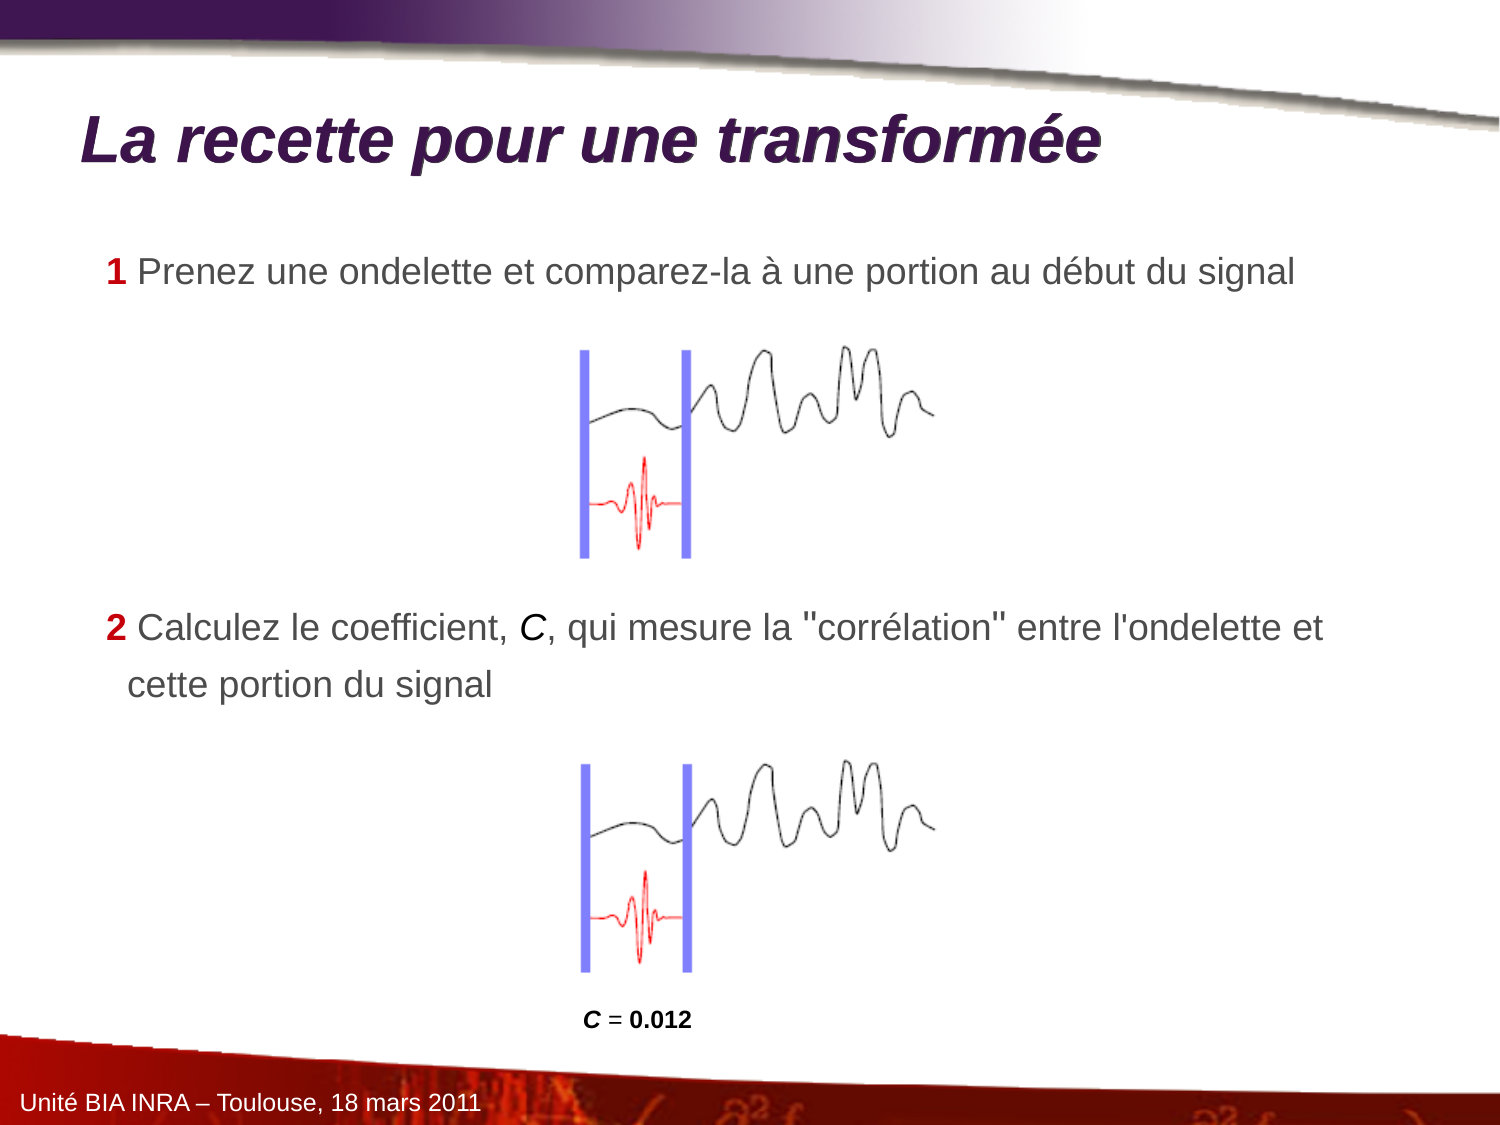

La recette pour une transformée
# 1 Prenez une ondelette et comparez-la à une portion au début du signal
2 Calculez le coefficient, C, qui mesure la "corrélation" entre l'ondelette et cette portion du signal
C = 0.012